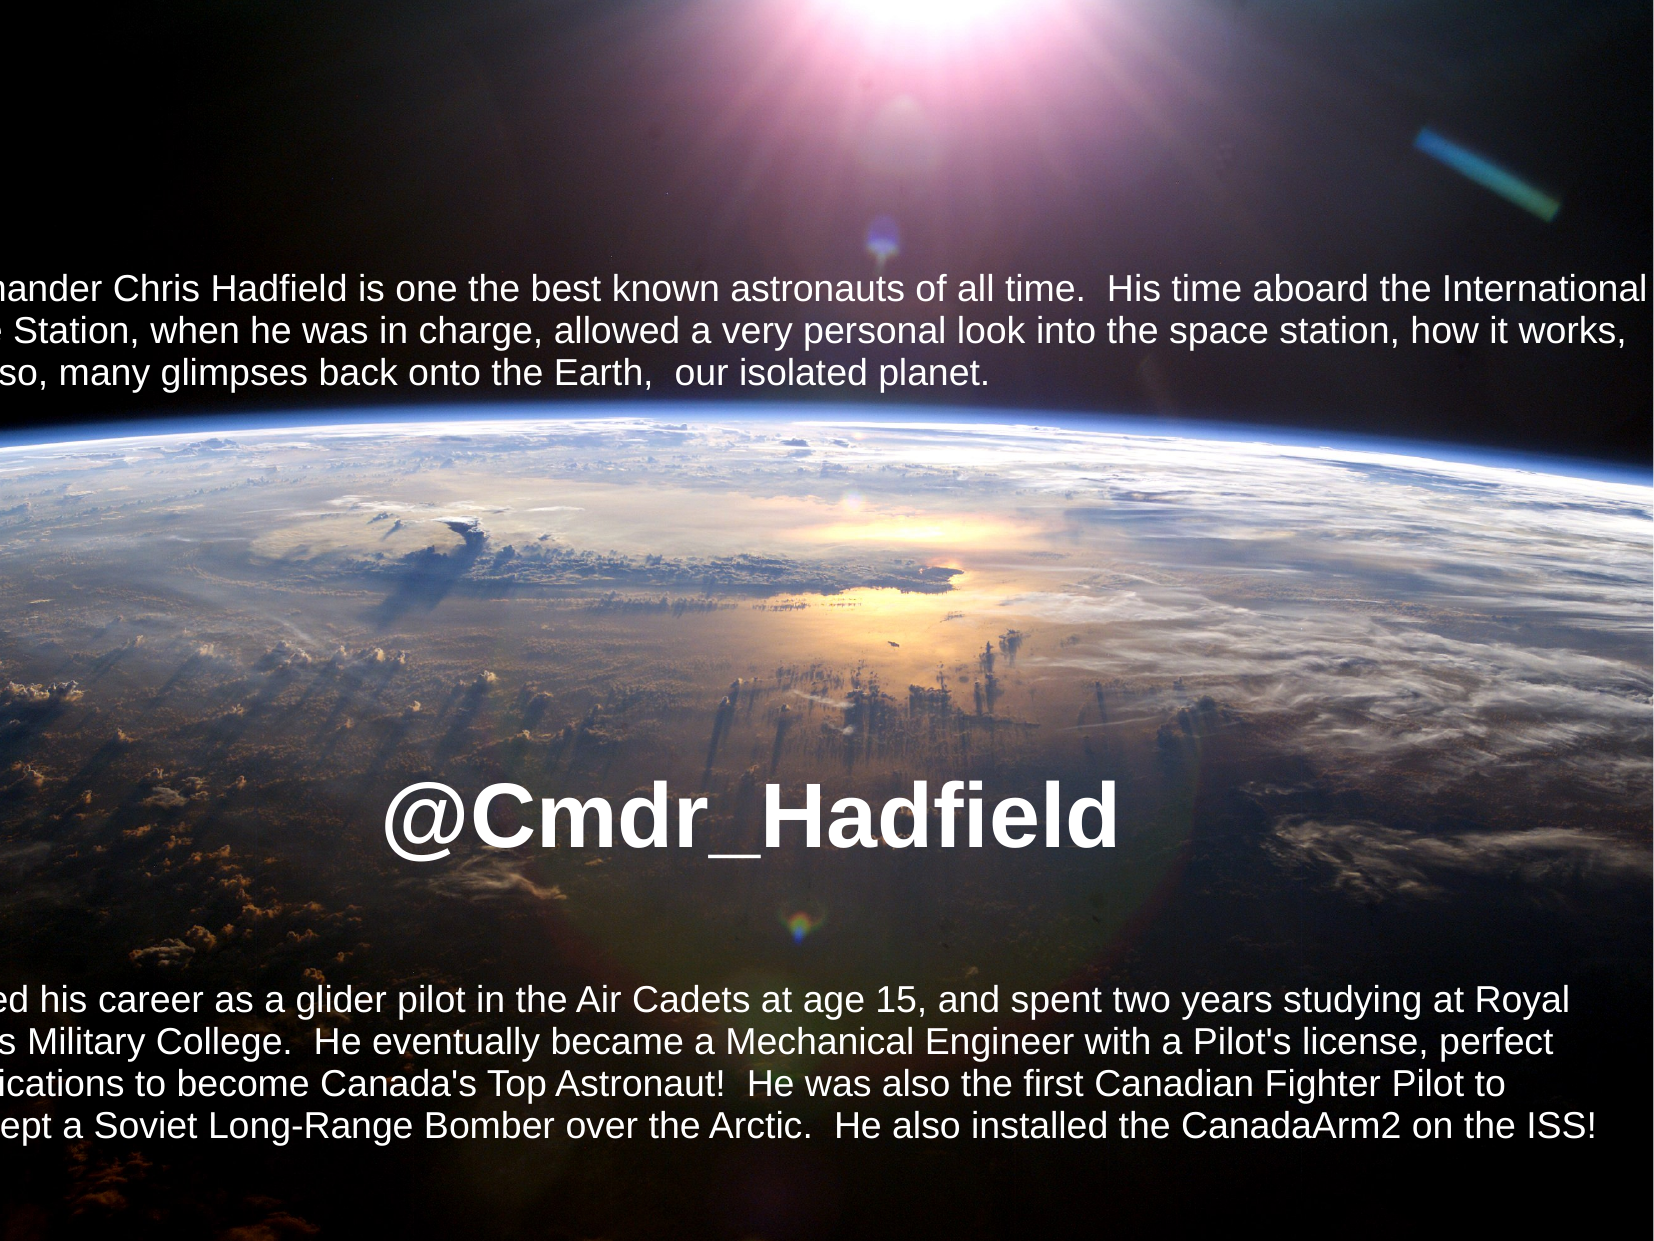

Commander Chris Hadfield is one the best known astronauts of all time. His time aboard the International Space Station, when he was in charge, allowed a very personal look into the space station, how it works, and also, many glimpses back onto the Earth, our isolated planet.
@Cmdr_Hadfield
Started his career as a glider pilot in the Air Cadets at age 15, and spent two years studying at Royal Roads Military College. He eventually became a Mechanical Engineer with a Pilot's license, perfect qualifications to become Canada's Top Astronaut! He was also the first Canadian Fighter Pilot to intercept a Soviet Long-Range Bomber over the Arctic. He also installed the CanadaArm2 on the ISS!